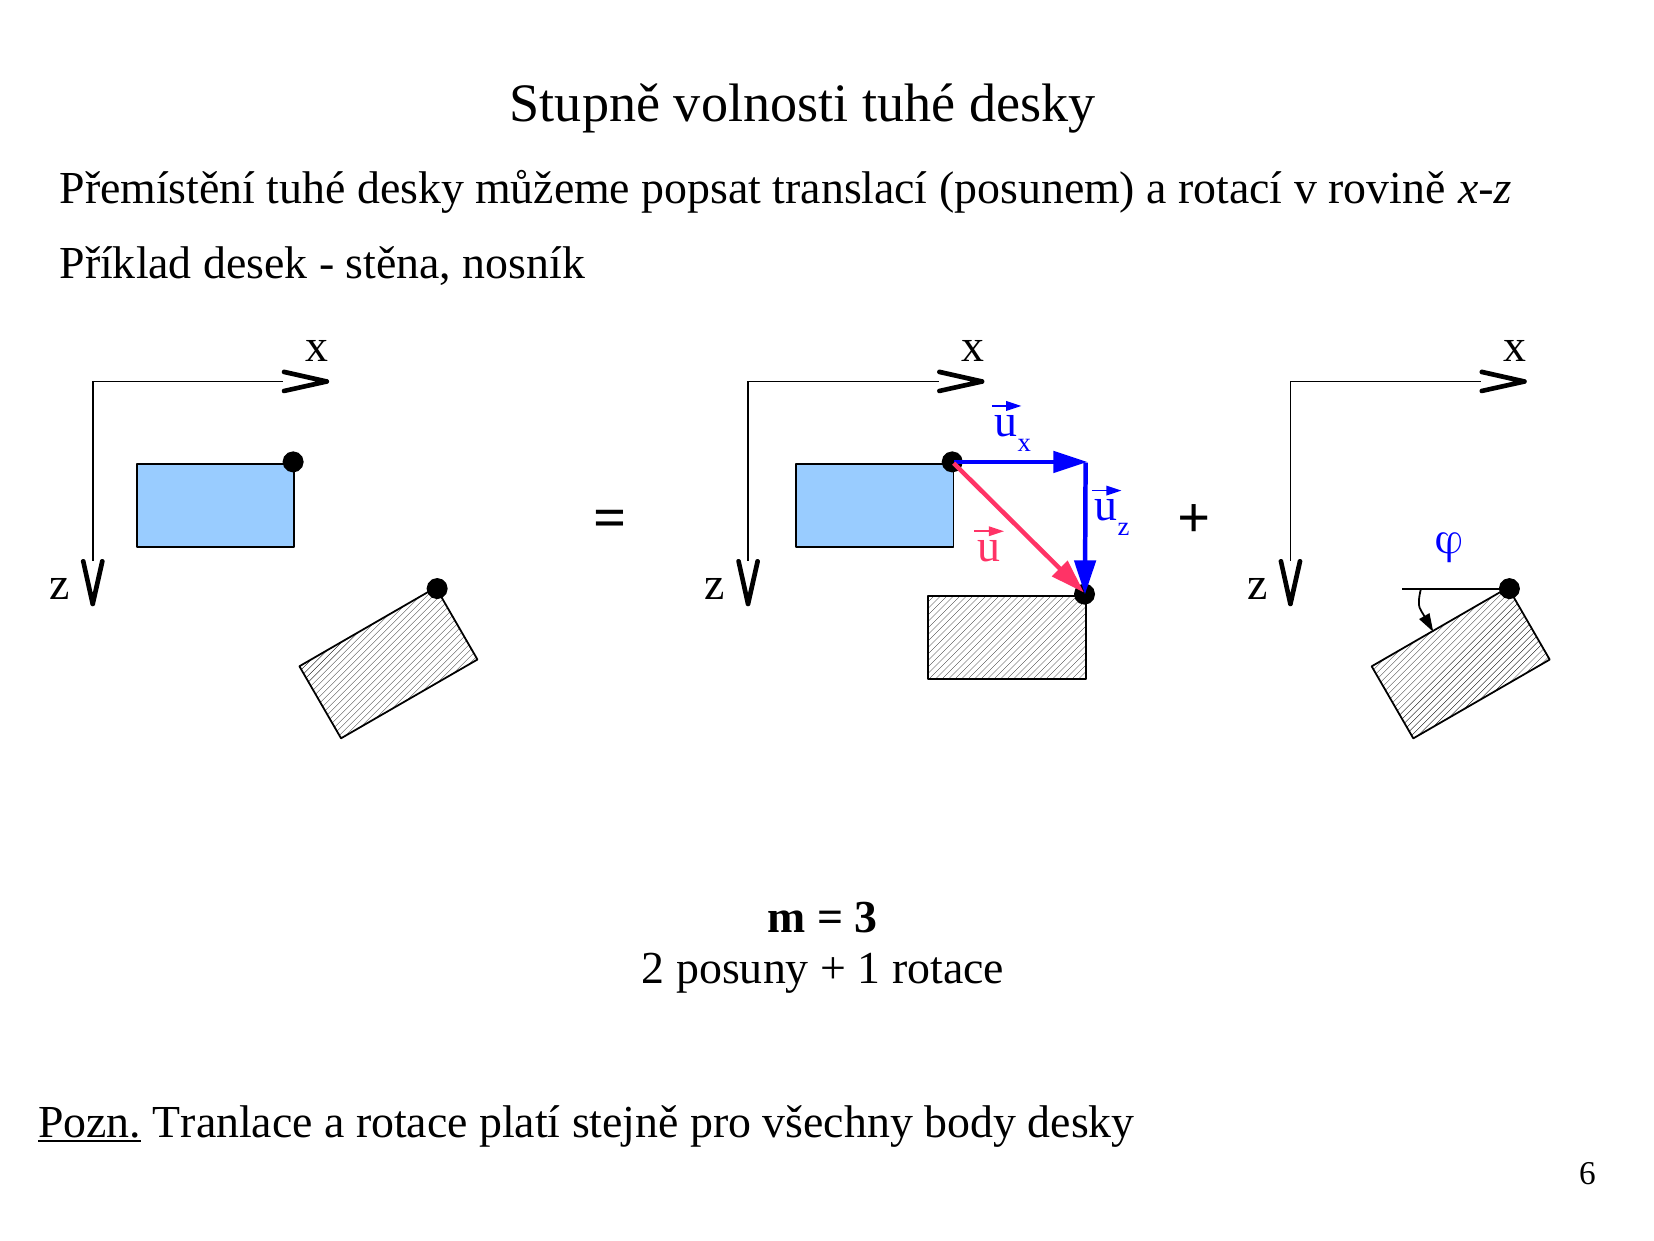

# Stupně volnosti tuhé desky
Přemístění tuhé desky můžeme popsat translací (posunem) a rotací v rovině x-z
Příklad desek - stěna, nosník
x
x
x
ux
=
+
uz
j
u
z
z
z
m = 3
2 posuny + 1 rotace
Pozn. Tranlace a rotace platí stejně pro všechny body desky
6